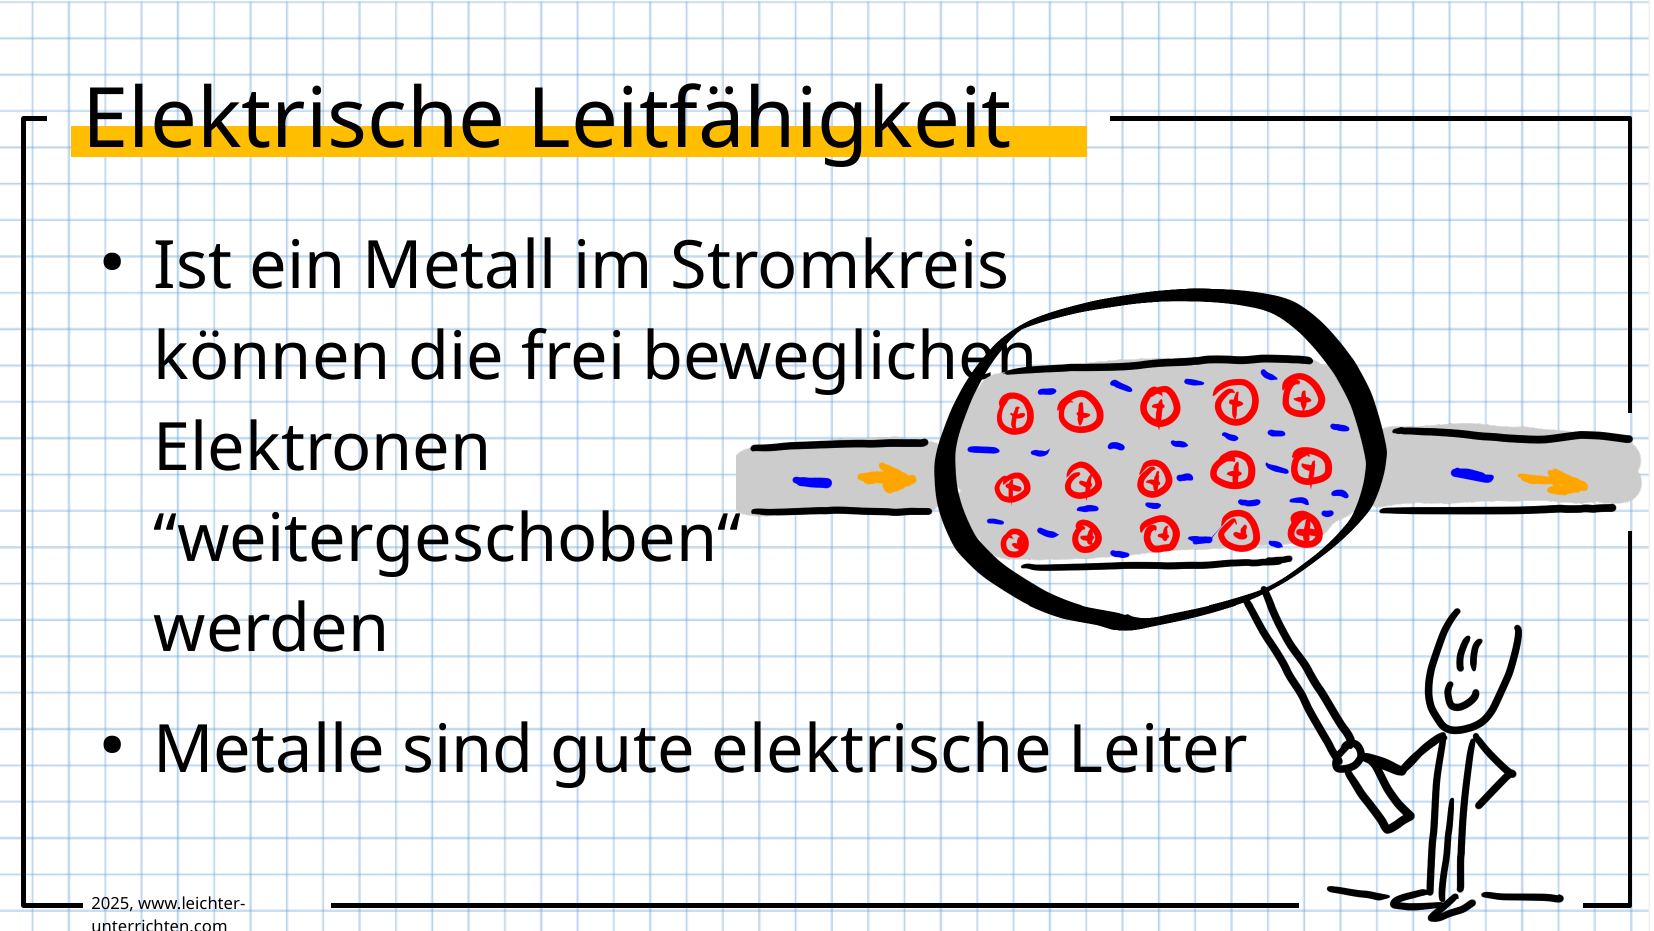

# Elektrische Leitfähigkeit
Ist ein Metall im Stromkreis
können die frei beweglichen
Elektronen
“weitergeschoben“
werden
Metalle sind gute elektrische Leiter